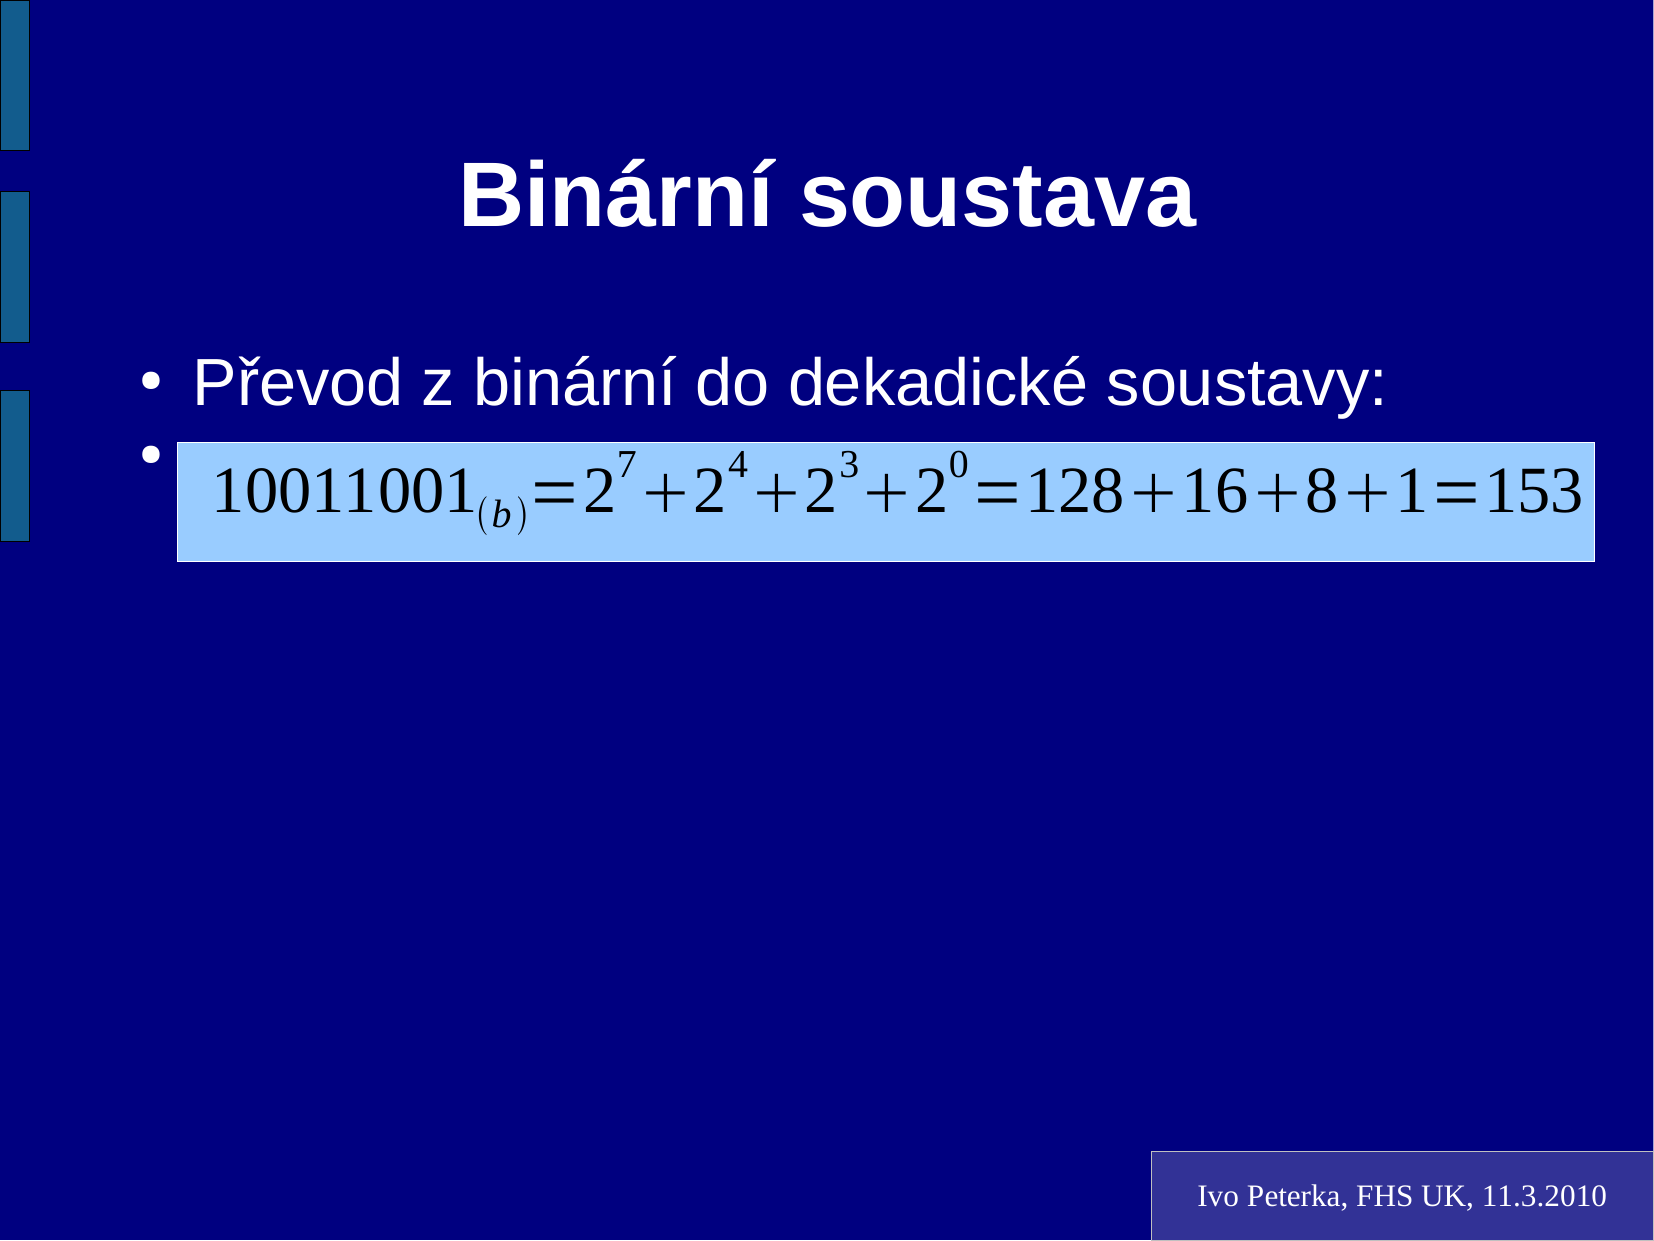

# Binární soustava
Převod z binární do dekadické soustavy: